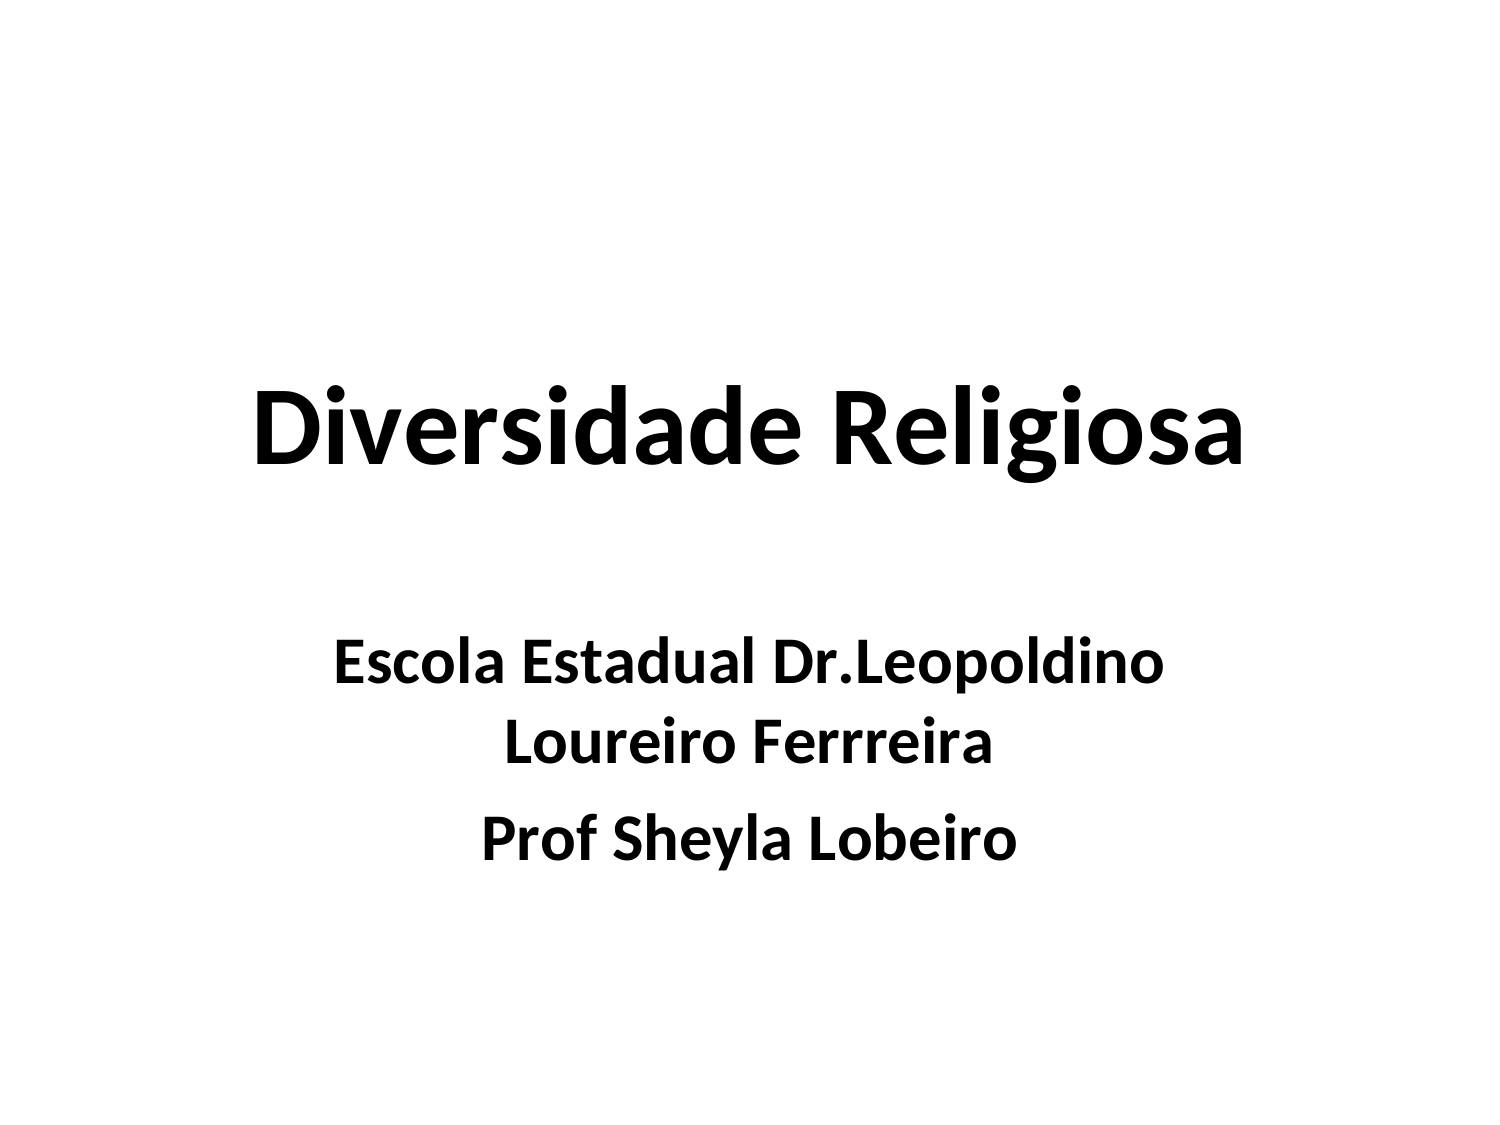

# Diversidade Religiosa
Escola Estadual Dr.Leopoldino Loureiro Ferrreira
Prof Sheyla Lobeiro